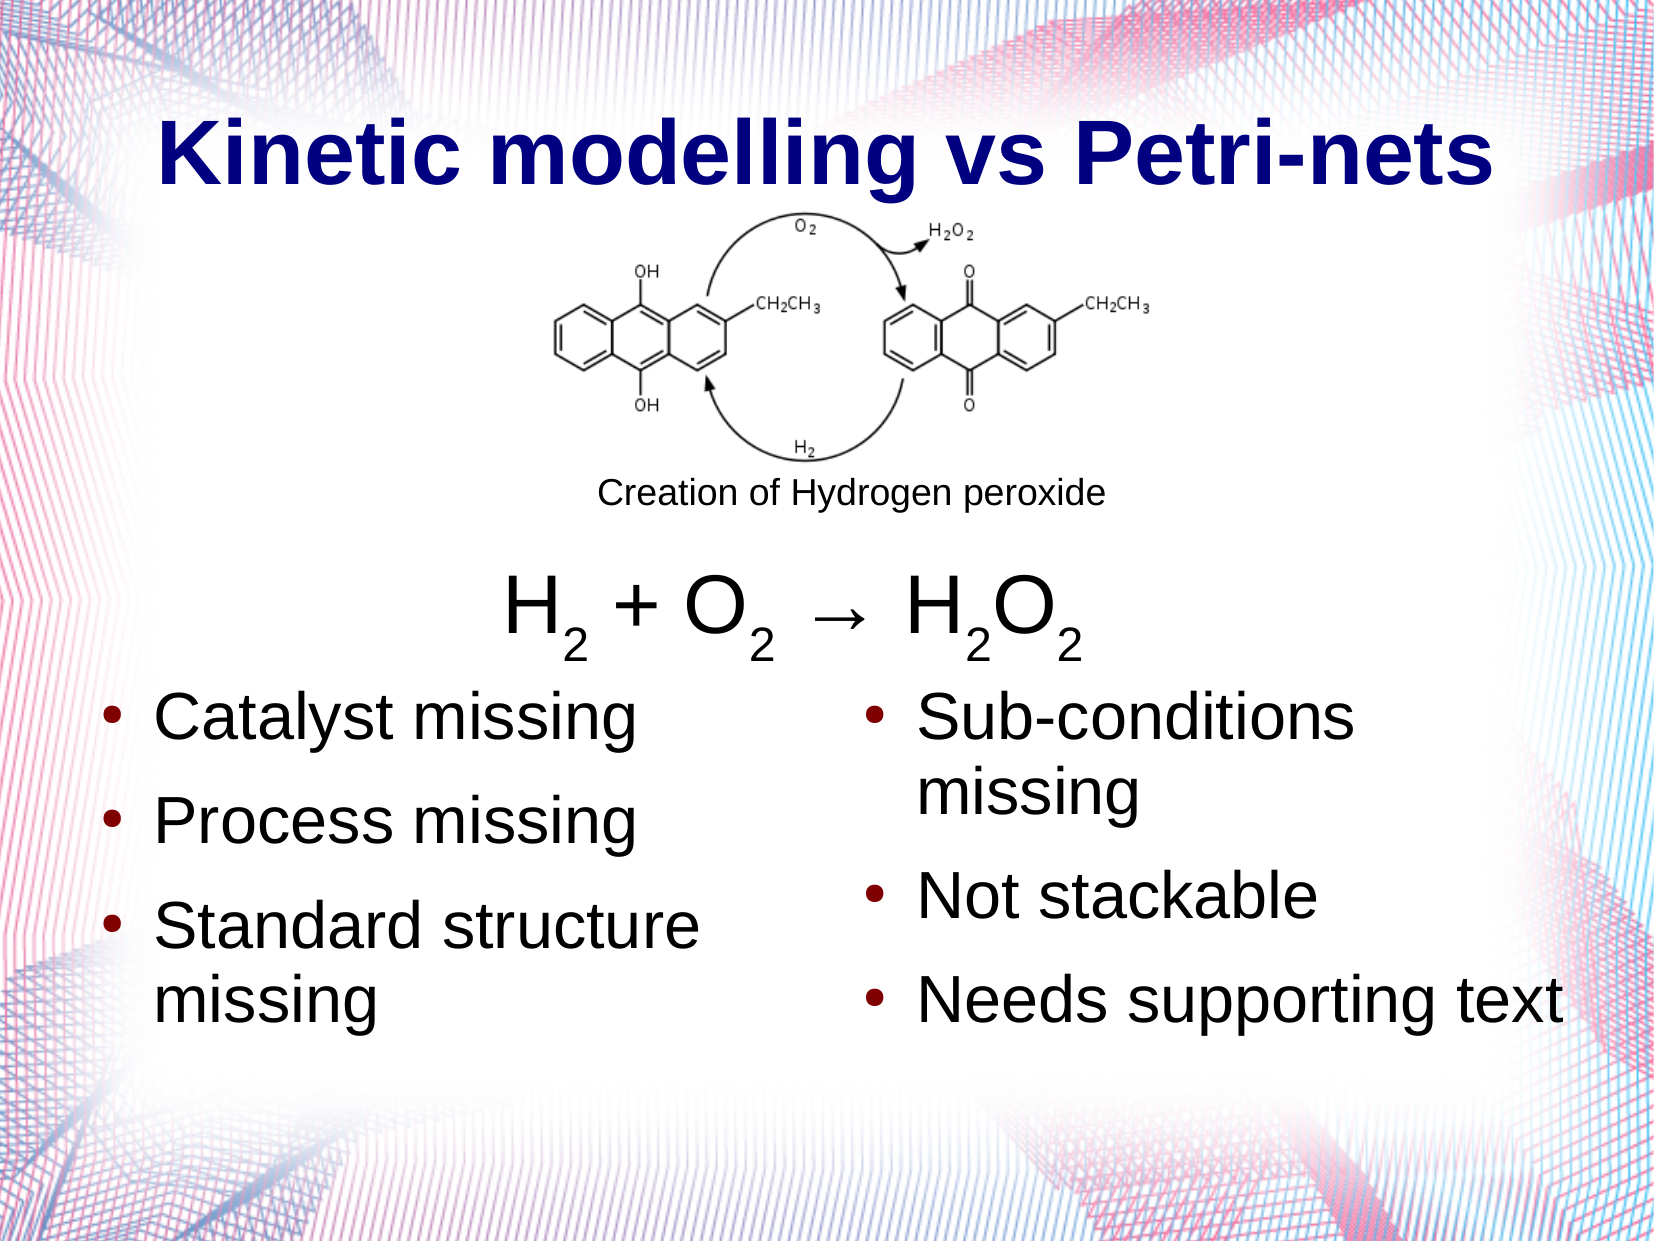

# Kinetic modelling vs Petri-nets
Creation of Hydrogen peroxide
 H2 + O2 → H2O2
Catalyst missing
Process missing
Standard structure missing
Sub-conditions missing
Not stackable
Needs supporting text